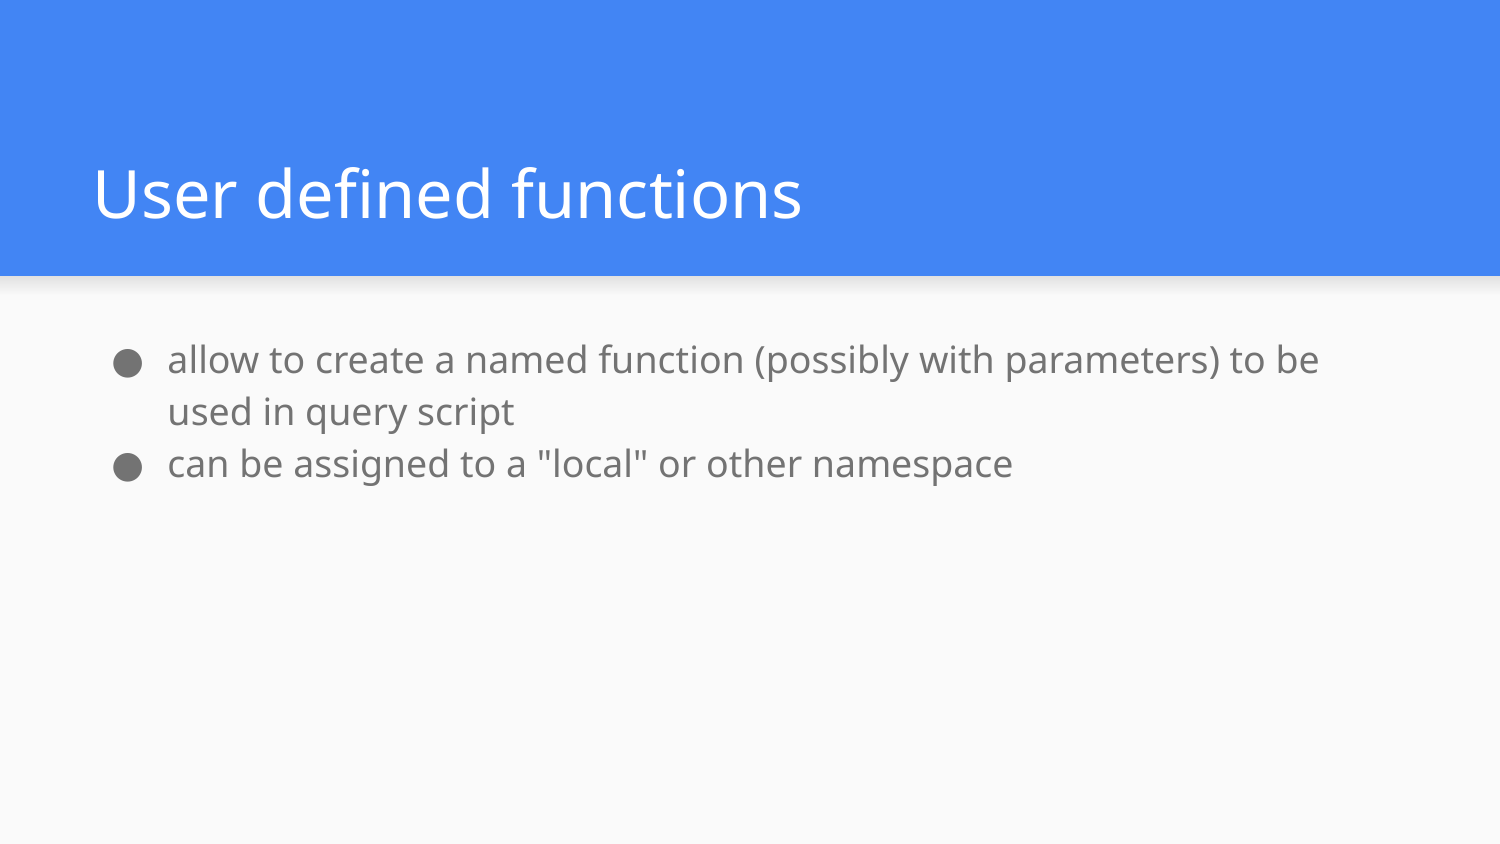

# User defined functions
allow to create a named function (possibly with parameters) to be used in query script
can be assigned to a "local" or other namespace